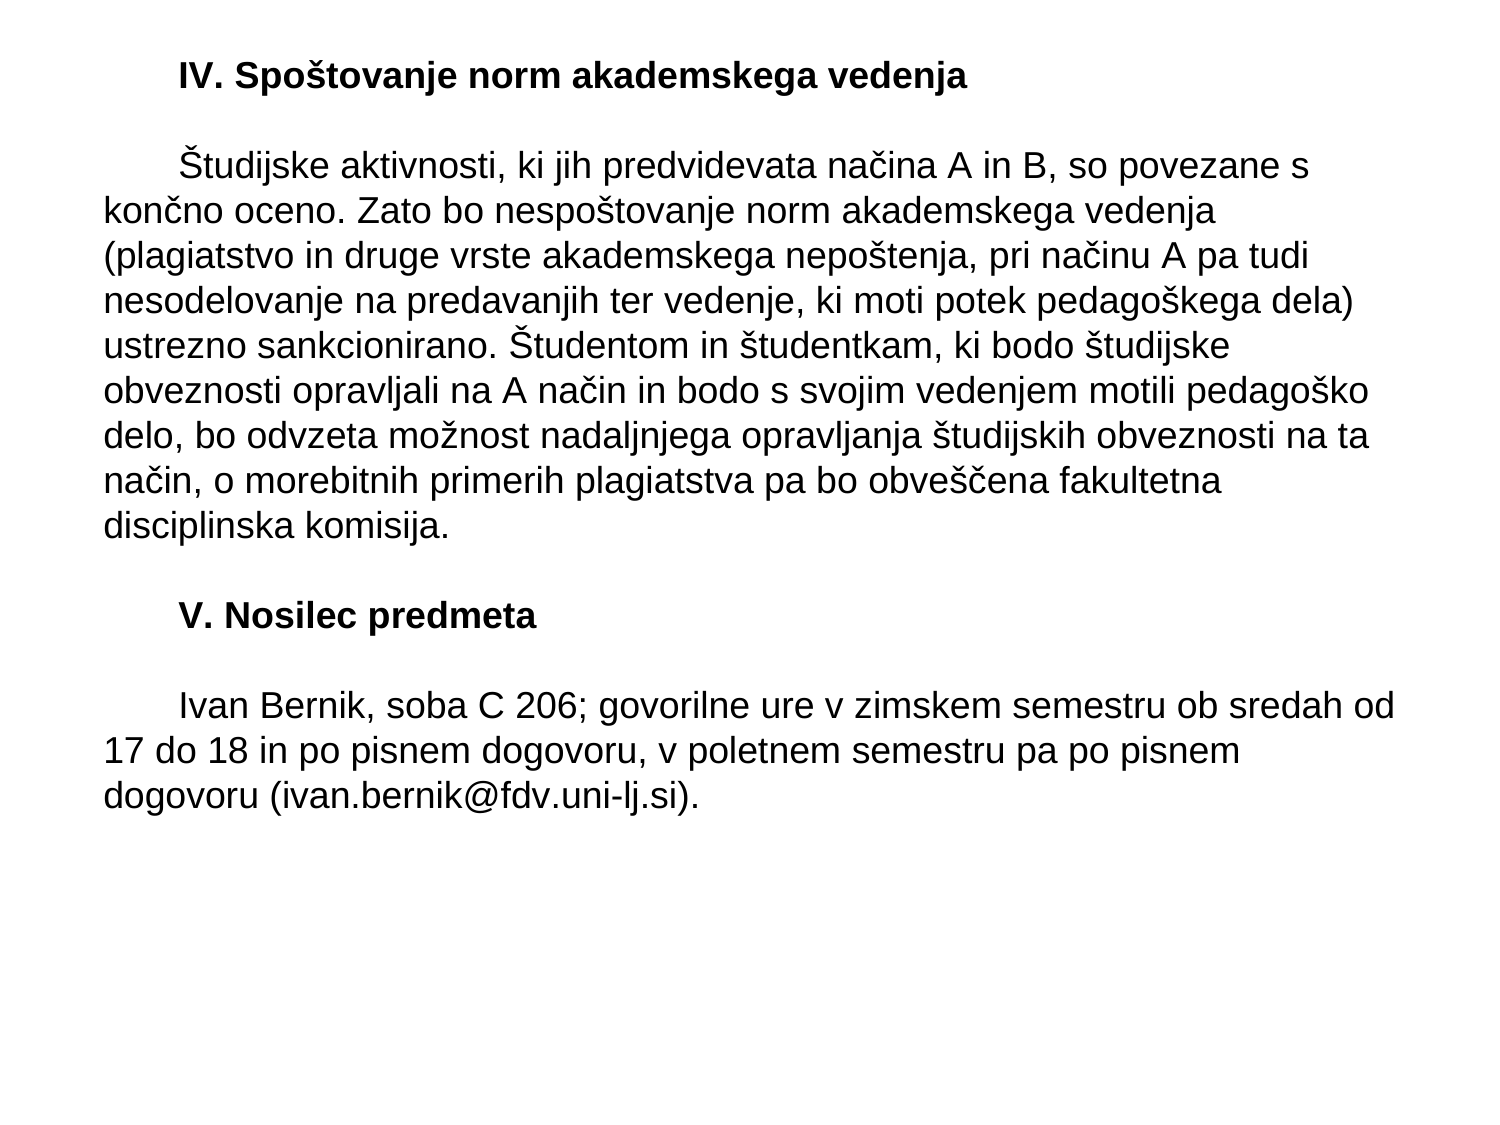

IV. Spoštovanje norm akademskega vedenja
Študijske aktivnosti, ki jih predvidevata načina A in B, so povezane s končno oceno. Zato bo nespoštovanje norm akademskega vedenja (plagiatstvo in druge vrste akademskega nepoštenja, pri načinu A pa tudi nesodelovanje na predavanjih ter vedenje, ki moti potek pedagoškega dela) ustrezno sankcionirano. Študentom in študentkam, ki bodo študijske obveznosti opravljali na A način in bodo s svojim vedenjem motili pedagoško delo, bo odvzeta možnost nadaljnjega opravljanja študijskih obveznosti na ta način, o morebitnih primerih plagiatstva pa bo obveščena fakultetna disciplinska komisija.
V. Nosilec predmeta
Ivan Bernik, soba C 206; govorilne ure v zimskem semestru ob sredah od 17 do 18 in po pisnem dogovoru, v poletnem semestru pa po pisnem dogovoru (ivan.bernik@fdv.uni-lj.si).